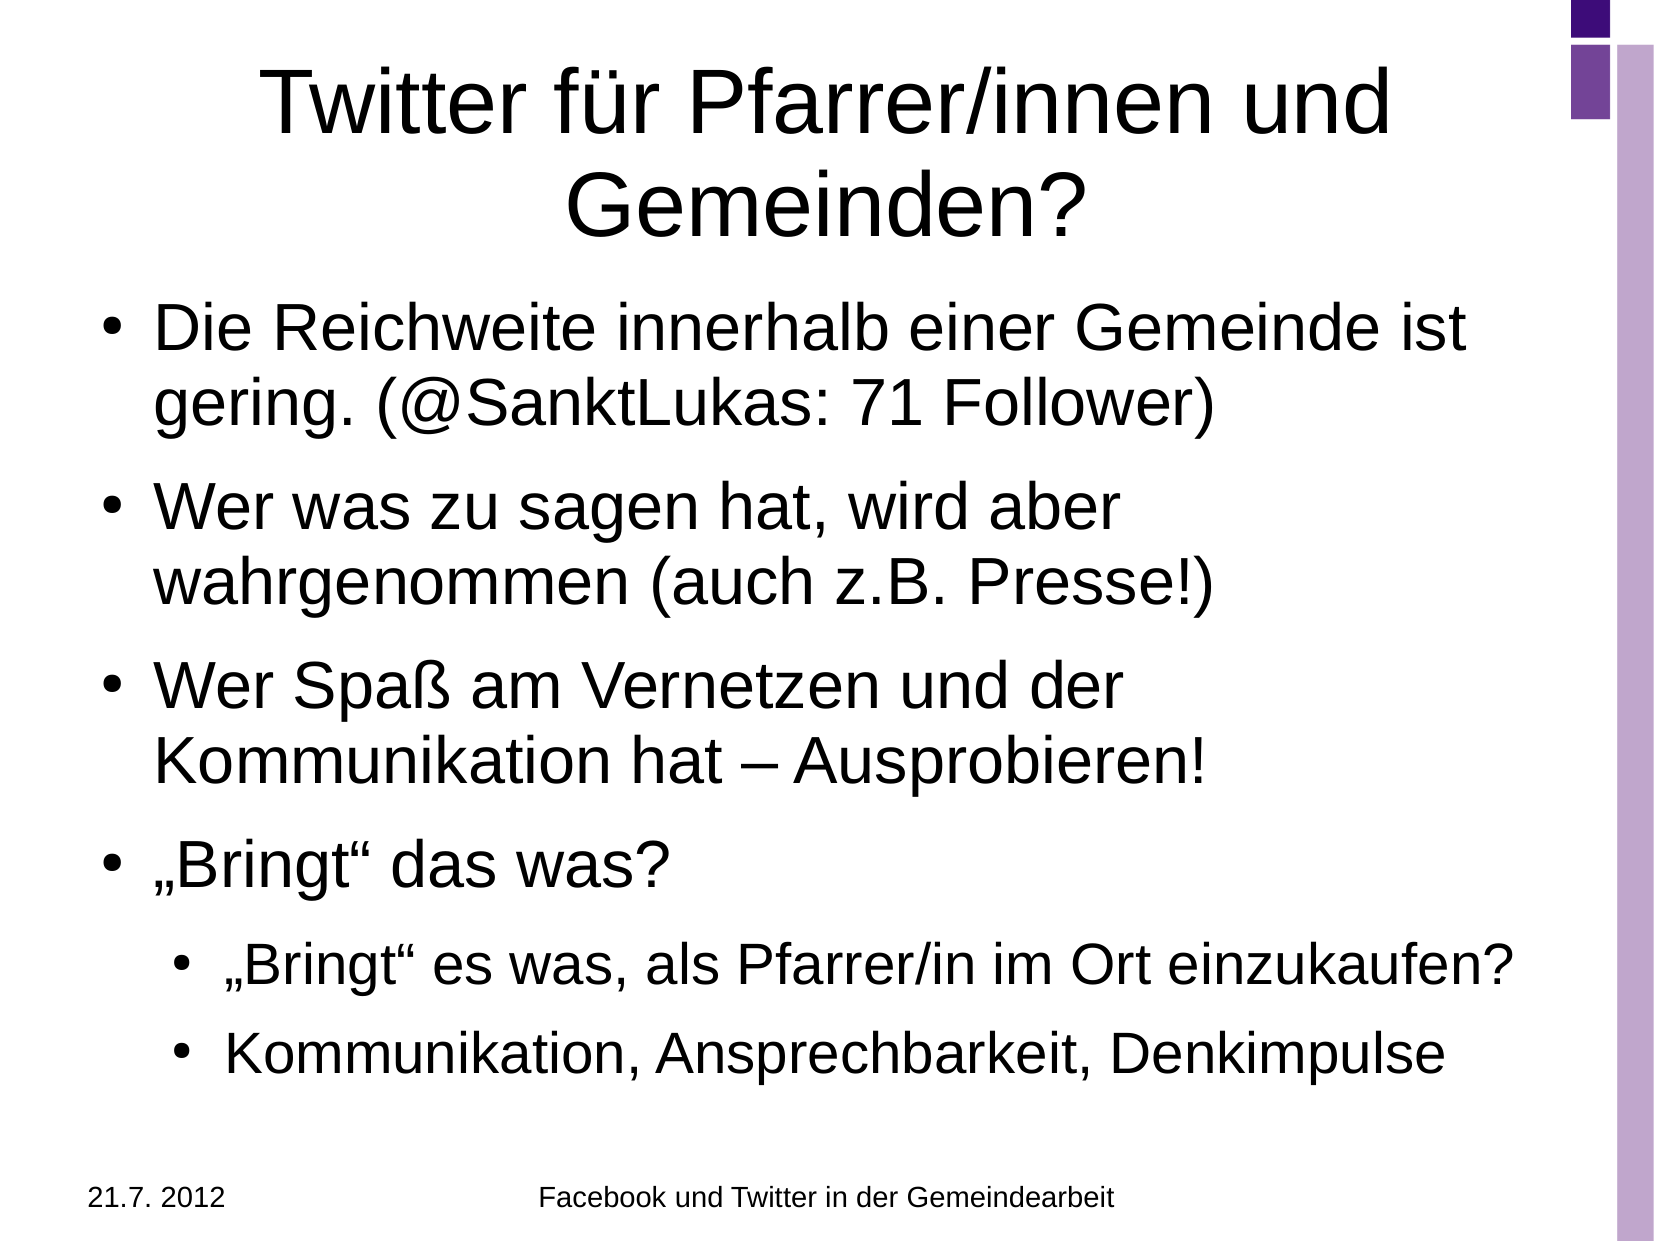

# Twitter für Pfarrer/innen und Gemeinden?
Die Reichweite innerhalb einer Gemeinde ist gering. (@SanktLukas: 71 Follower)
Wer was zu sagen hat, wird aber wahrgenommen (auch z.B. Presse!)
Wer Spaß am Vernetzen und der Kommunikation hat – Ausprobieren!
„Bringt“ das was?
„Bringt“ es was, als Pfarrer/in im Ort einzukaufen?
Kommunikation, Ansprechbarkeit, Denkimpulse